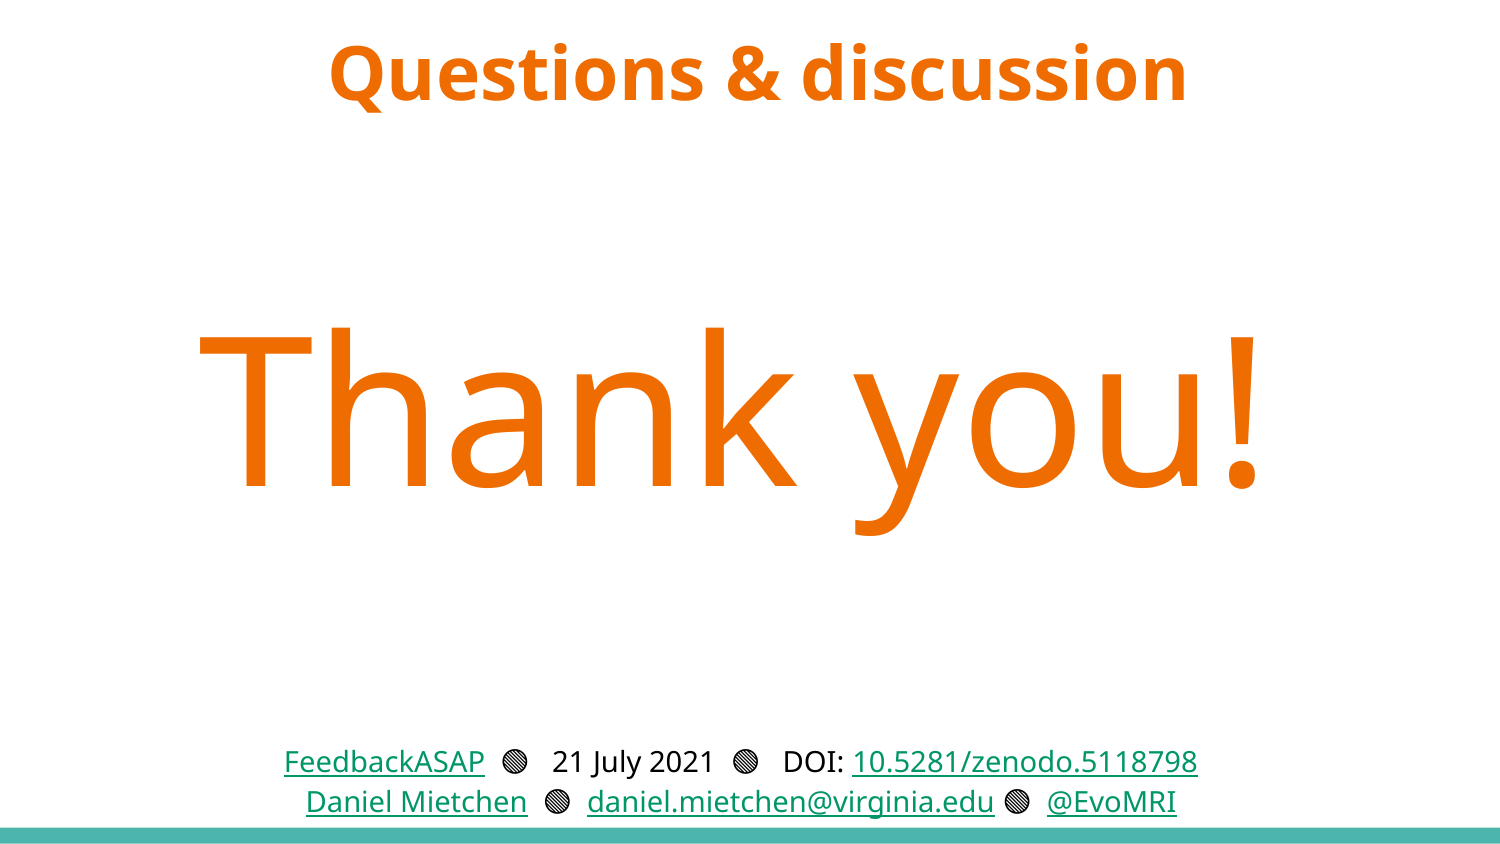

# Questions & discussion
Thank you!
FeedbackASAP 🟢 21 July 2021 🟢 DOI: 10.5281/zenodo.5118798
Daniel Mietchen 🟢 daniel.mietchen@virginia.edu 🟢 @EvoMRI